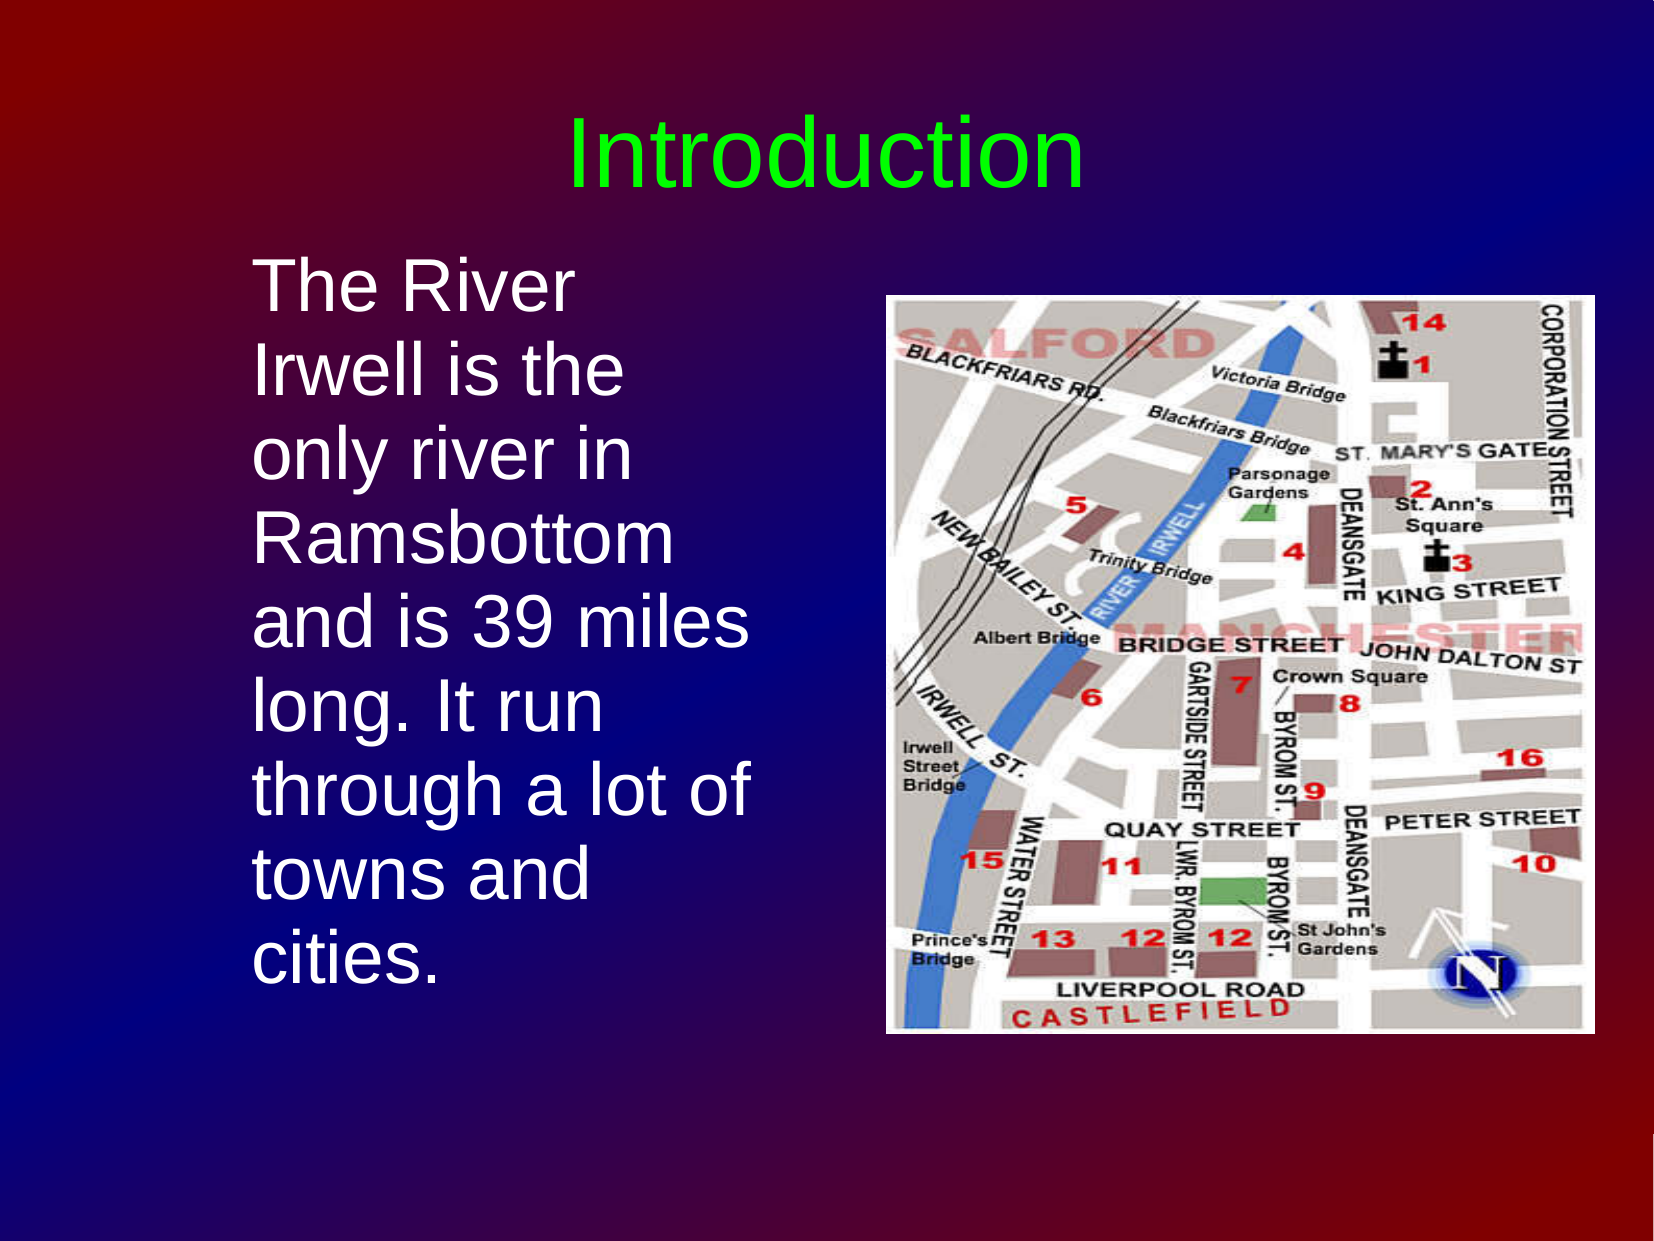

# Introduction
The River Irwell is the only river in Ramsbottom and is 39 miles long. It run through a lot of towns and cities.